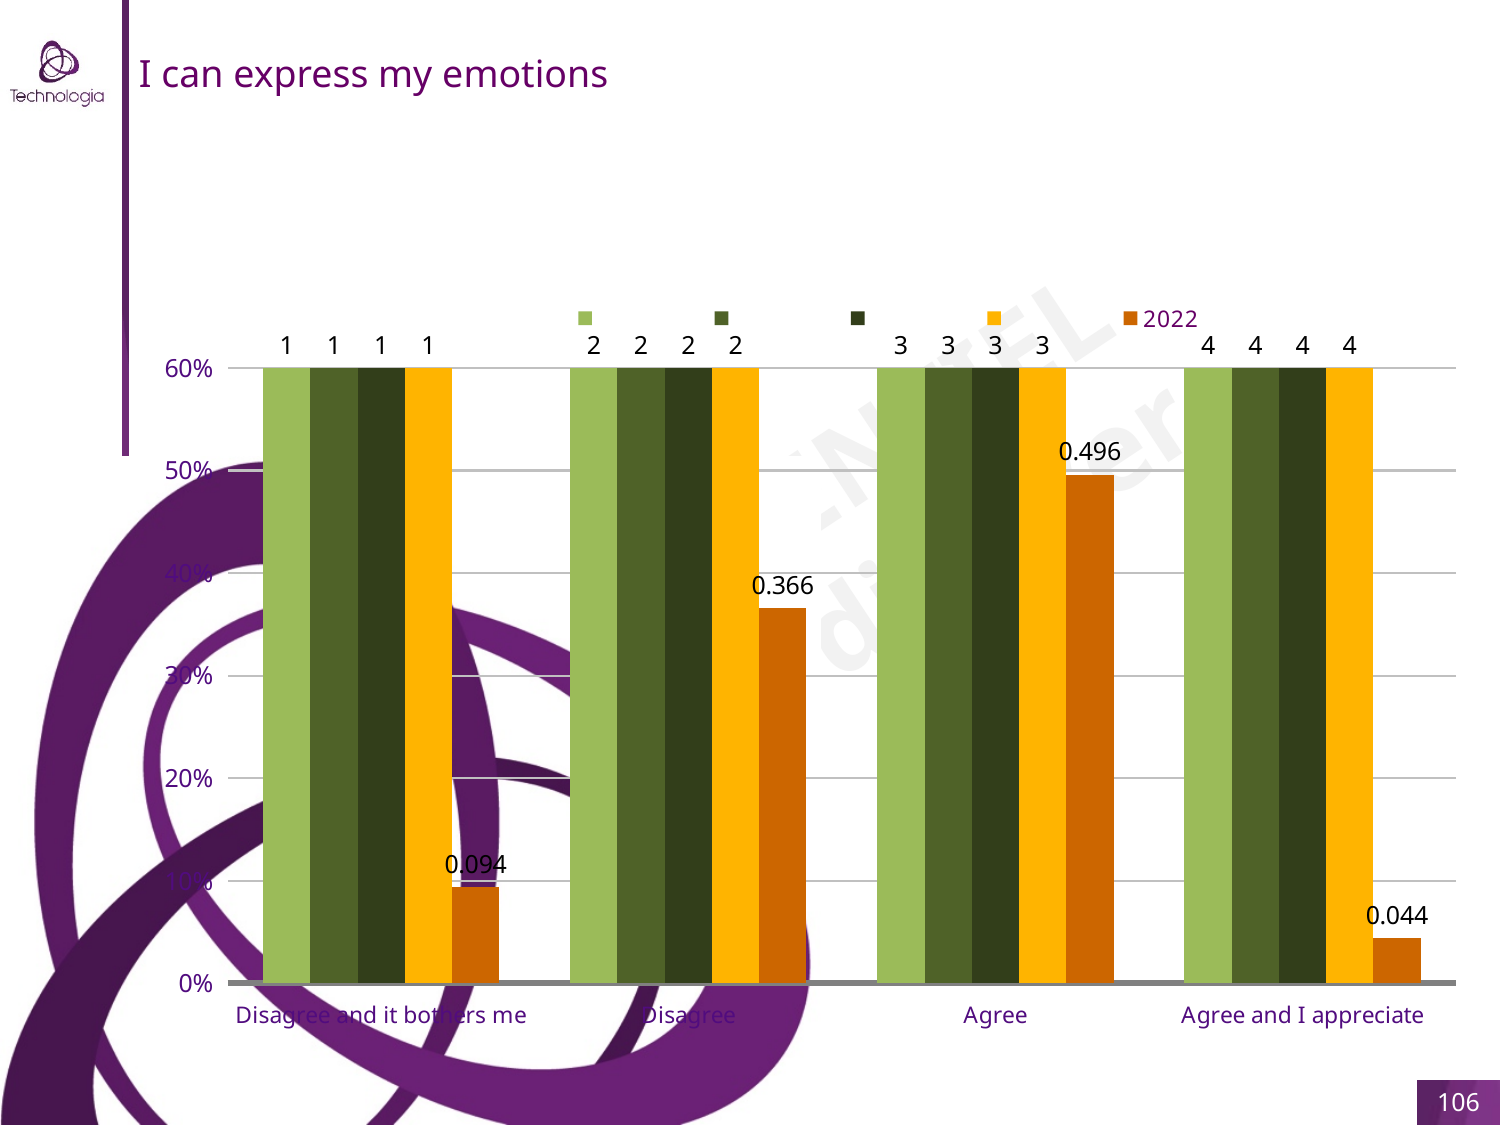

# I can express my emotions
[unsupported chart]